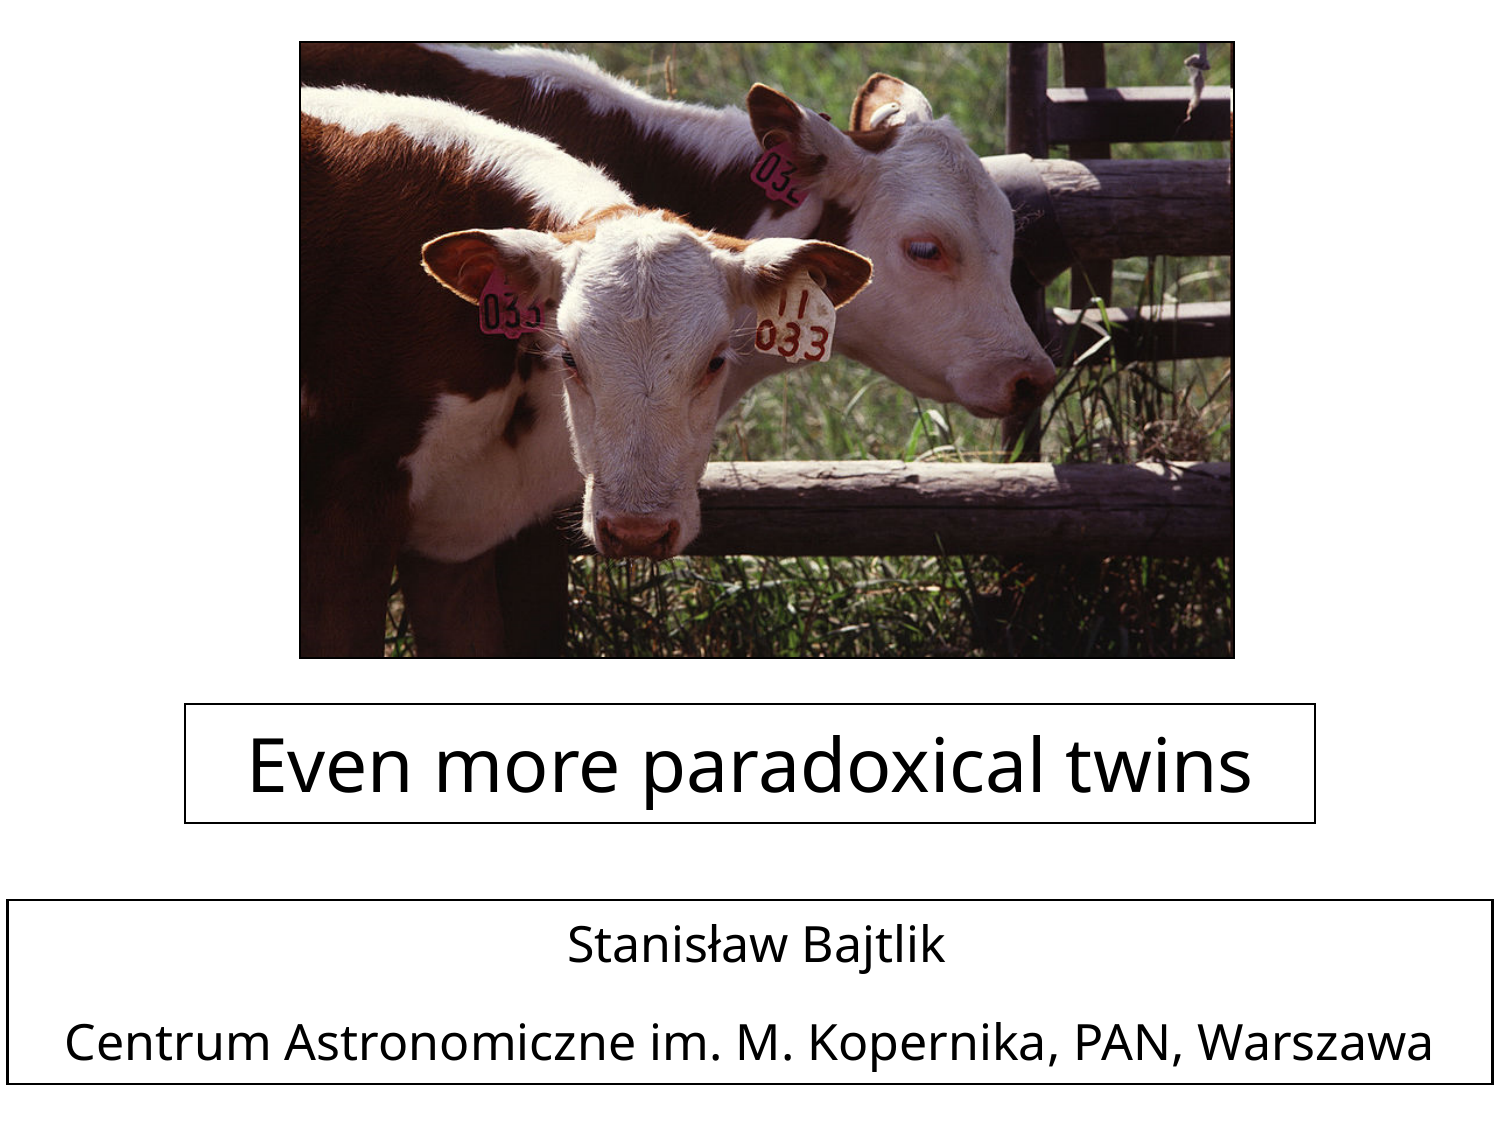

Even more paradoxical twins
 Stanisław Bajtlik
Centrum Astronomiczne im. M. Kopernika, PAN, Warszawa